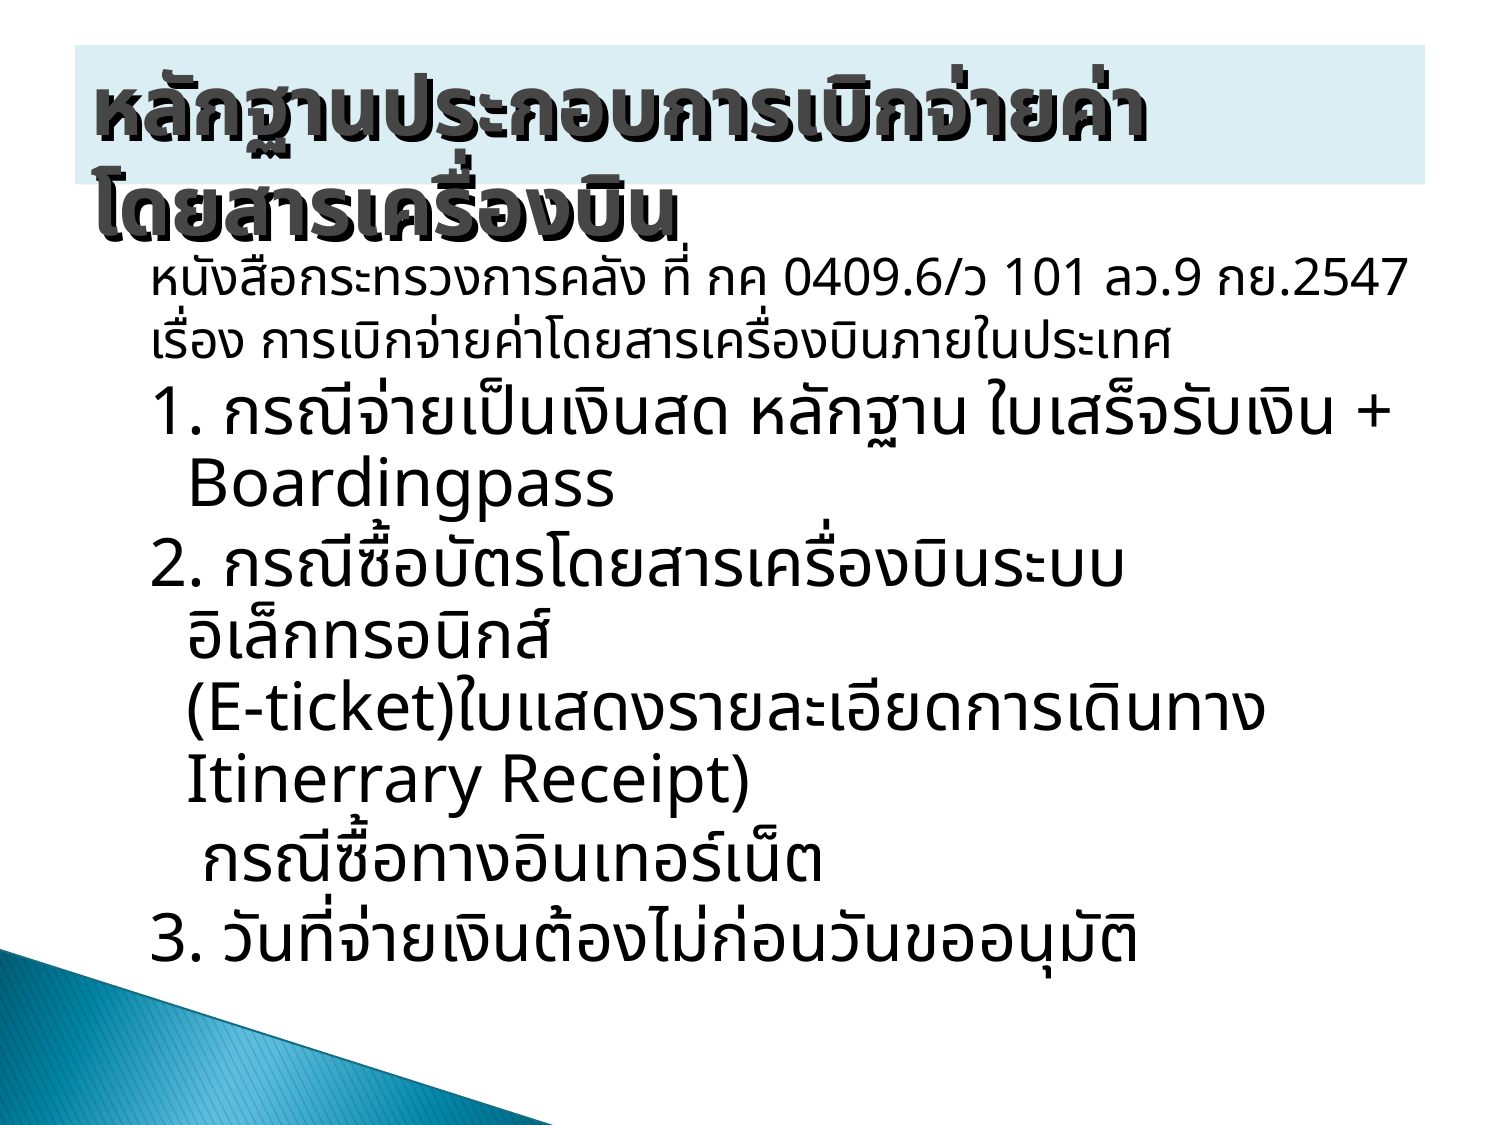

หลักฐานประกอบการเบิกจ่ายค่าโดยสารเครื่องบิน
# หนังสือกระทรวงการคลัง ที่ กค 0409.6/ว 101 ลว.9 กย.2547
เรื่อง การเบิกจ่ายค่าโดยสารเครื่องบินภายในประเทศ
1. กรณีจ่ายเป็นเงินสด หลักฐาน ใบเสร็จรับเงิน + Boardingpass
2. กรณีซื้อบัตรโดยสารเครื่องบินระบบอิเล็กทรอนิกส์
(E-ticket)ใบแสดงรายละเอียดการเดินทาง Itinerrary Receipt)
 กรณีซื้อทางอินเทอร์เน็ต
3. วันที่จ่ายเงินต้องไม่ก่อนวันขออนุมัติ